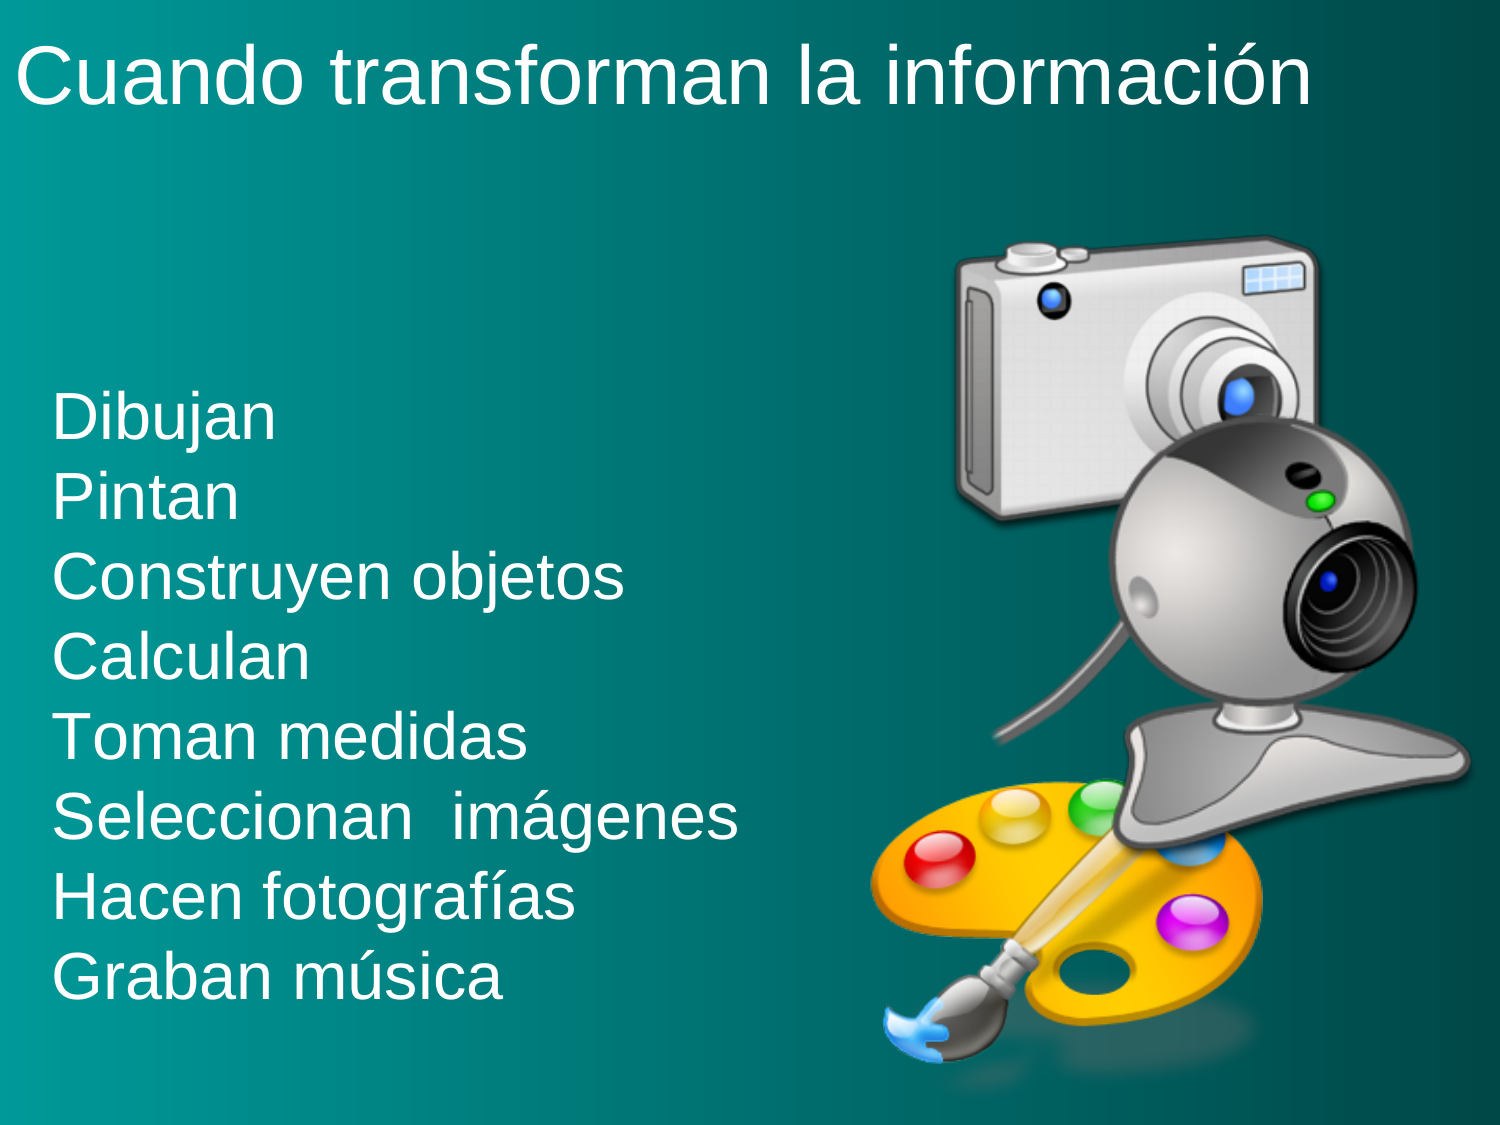

Cuando transforman la información
 Dibujan
 Pintan
 Construyen objetos
 Calculan
 Toman medidas
 Seleccionan imágenes
 Hacen fotografías
 Graban música